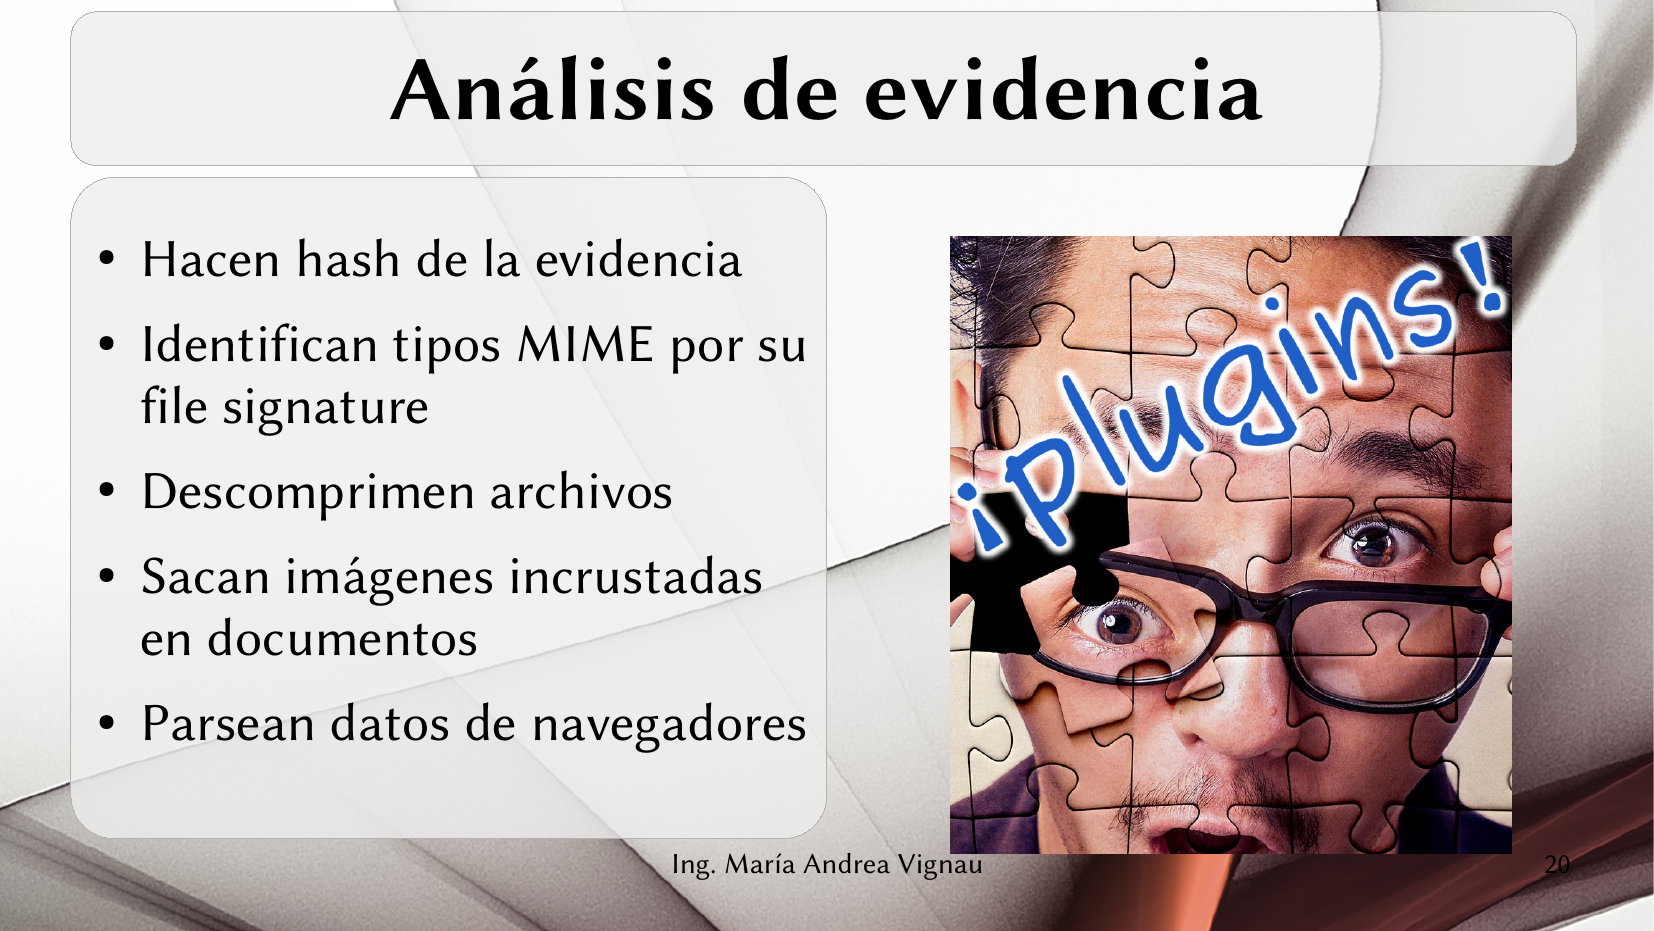

# Análisis de evidencia
Hacen hash de la evidencia
Identifican tipos MIME por su file signature
Descomprimen archivos
Sacan imágenes incrustadas en documentos
Parsean datos de navegadores
Ing. María Andrea Vignau
20